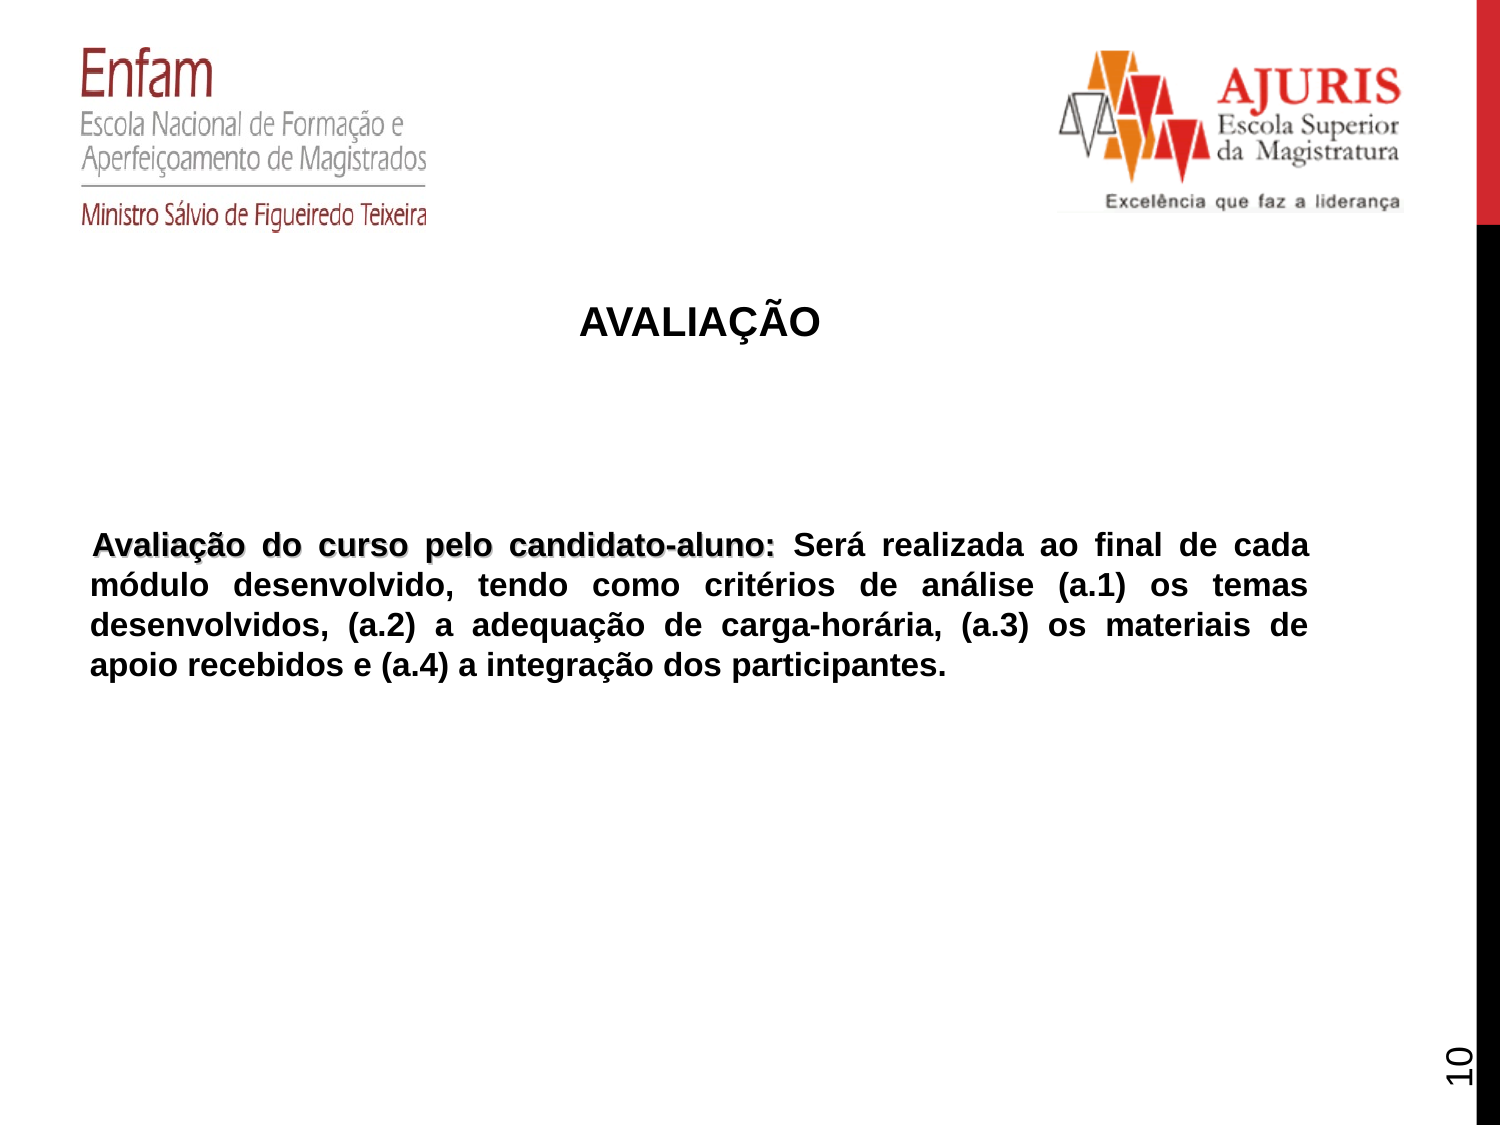

# AVALIAÇÃO
Avaliação do curso pelo candidato-aluno: Será realizada ao final de cada módulo desenvolvido, tendo como critérios de análise (a.1) os temas desenvolvidos, (a.2) a adequação de carga-horária, (a.3) os materiais de apoio recebidos e (a.4) a integração dos participantes.